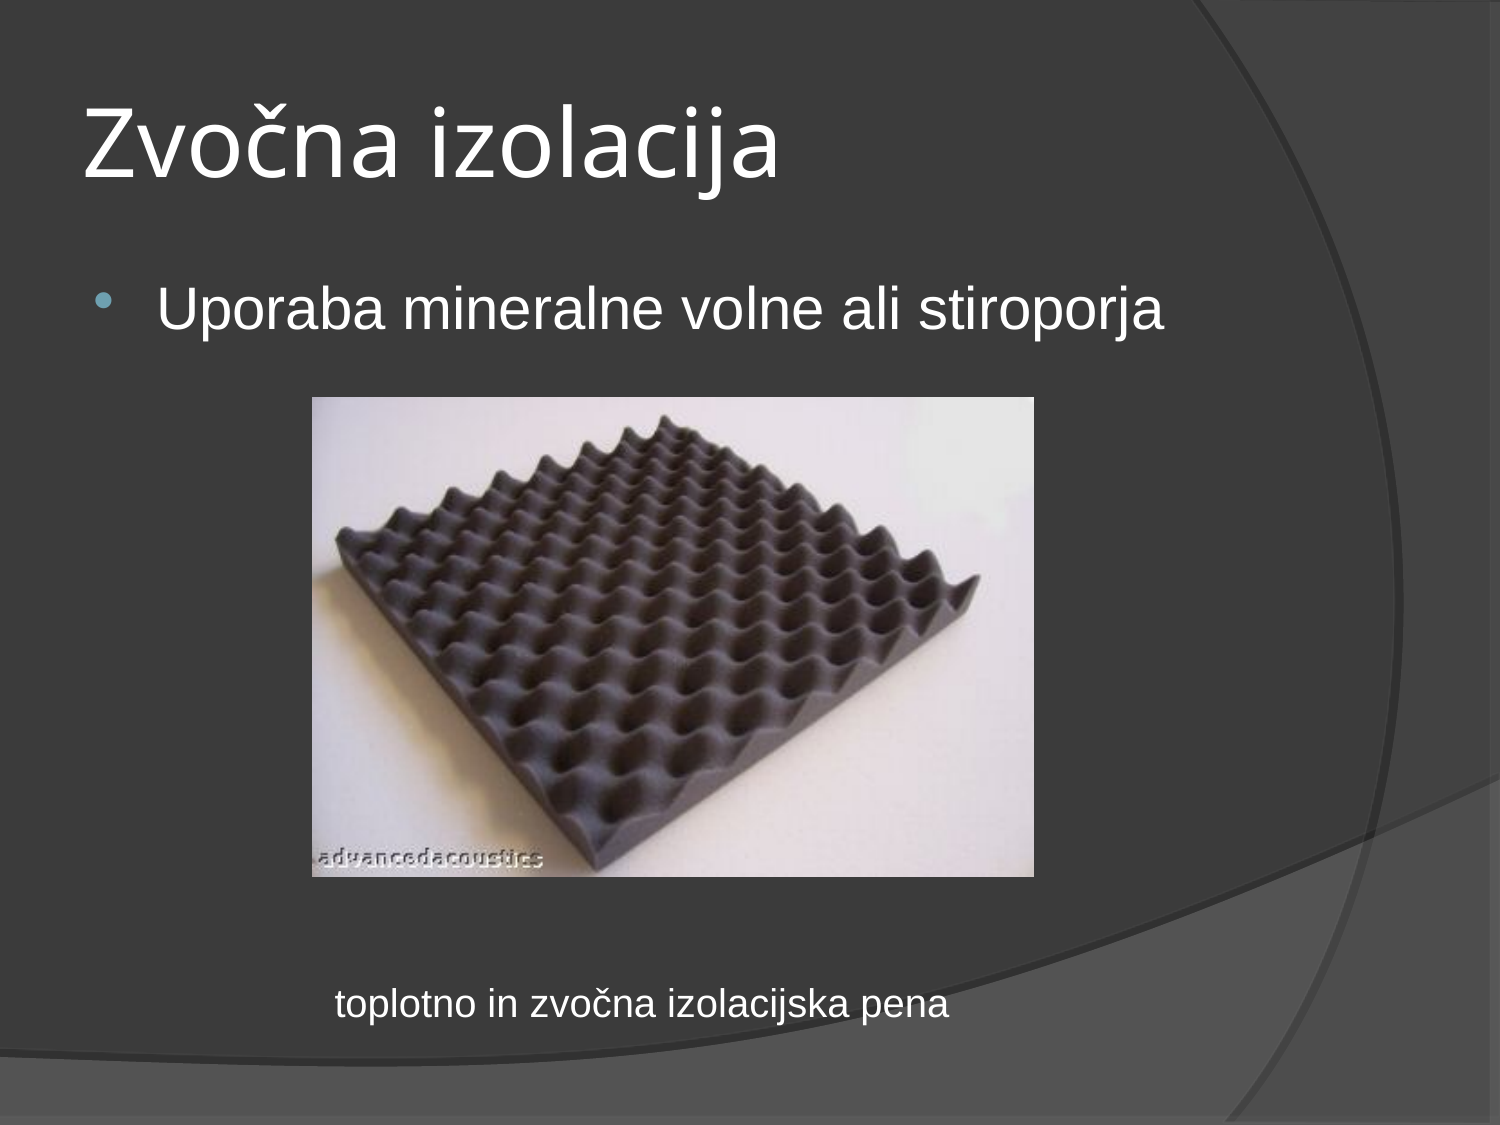

# Zvočna izolacija
Uporaba mineralne volne ali stiroporja
 	 toplotno in zvočna izolacijska pena